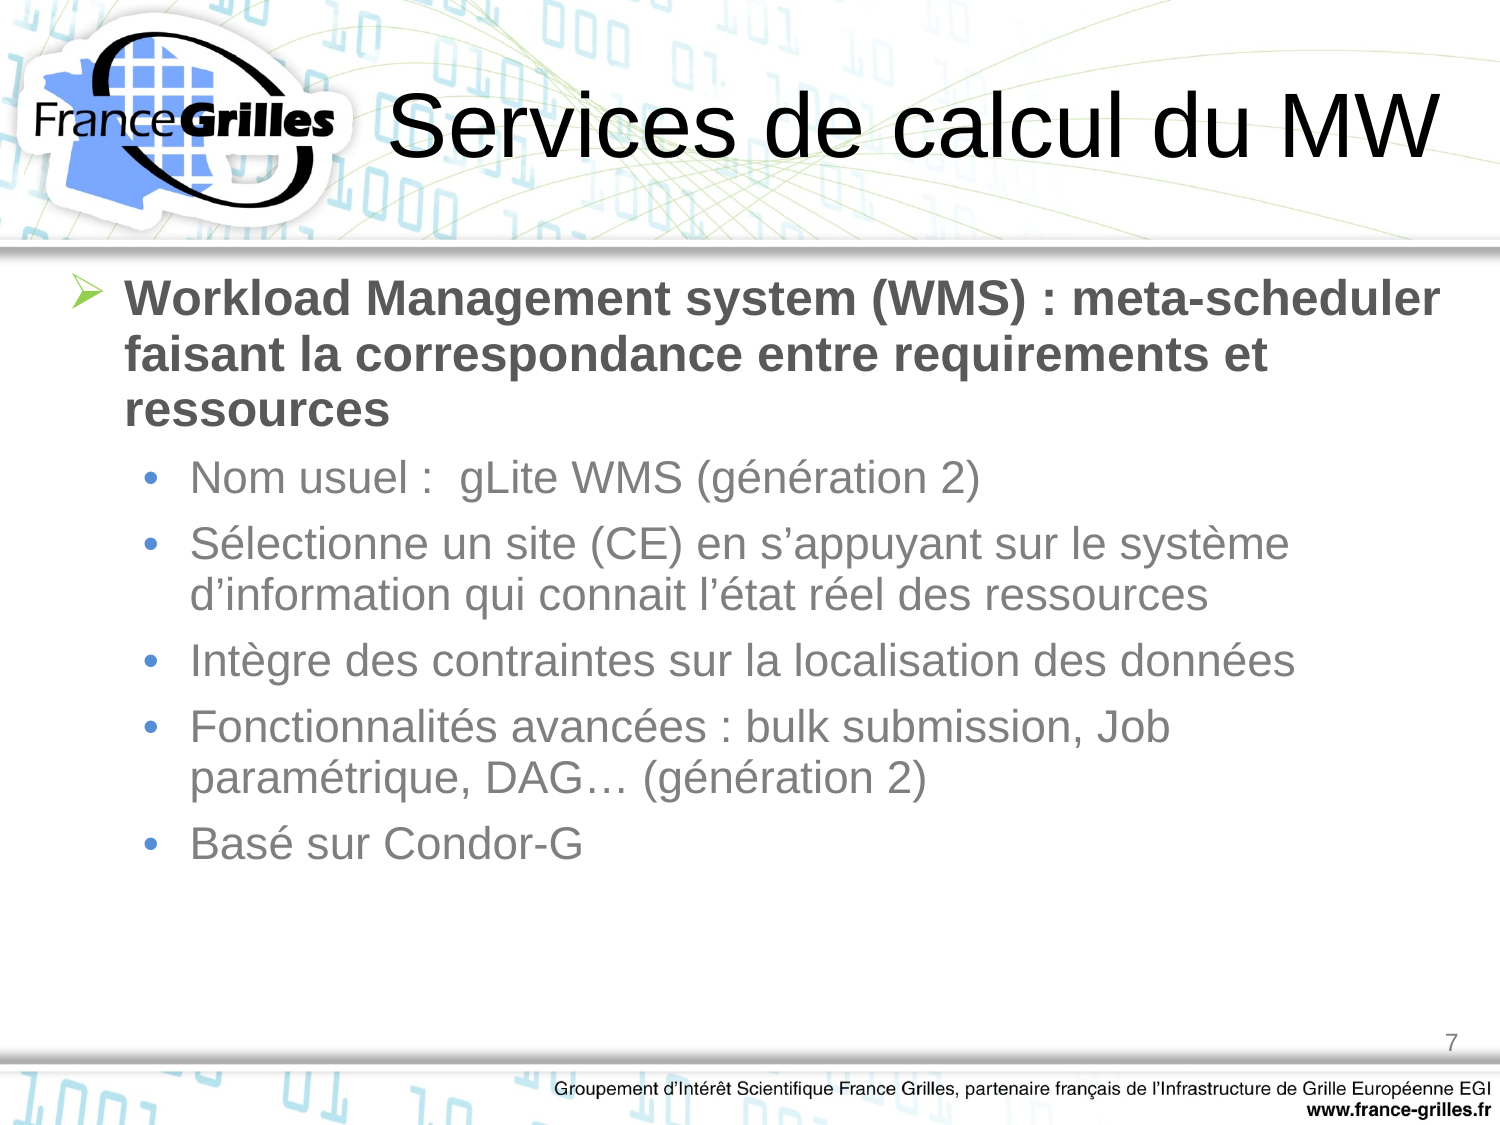

# Services de calcul du MW
Workload Management system (WMS) : meta-scheduler faisant la correspondance entre requirements et ressources
Nom usuel : gLite WMS (génération 2)
Sélectionne un site (CE) en s’appuyant sur le système d’information qui connait l’état réel des ressources
Intègre des contraintes sur la localisation des données
Fonctionnalités avancées : bulk submission, Job paramétrique, DAG… (génération 2)
Basé sur Condor-G
7